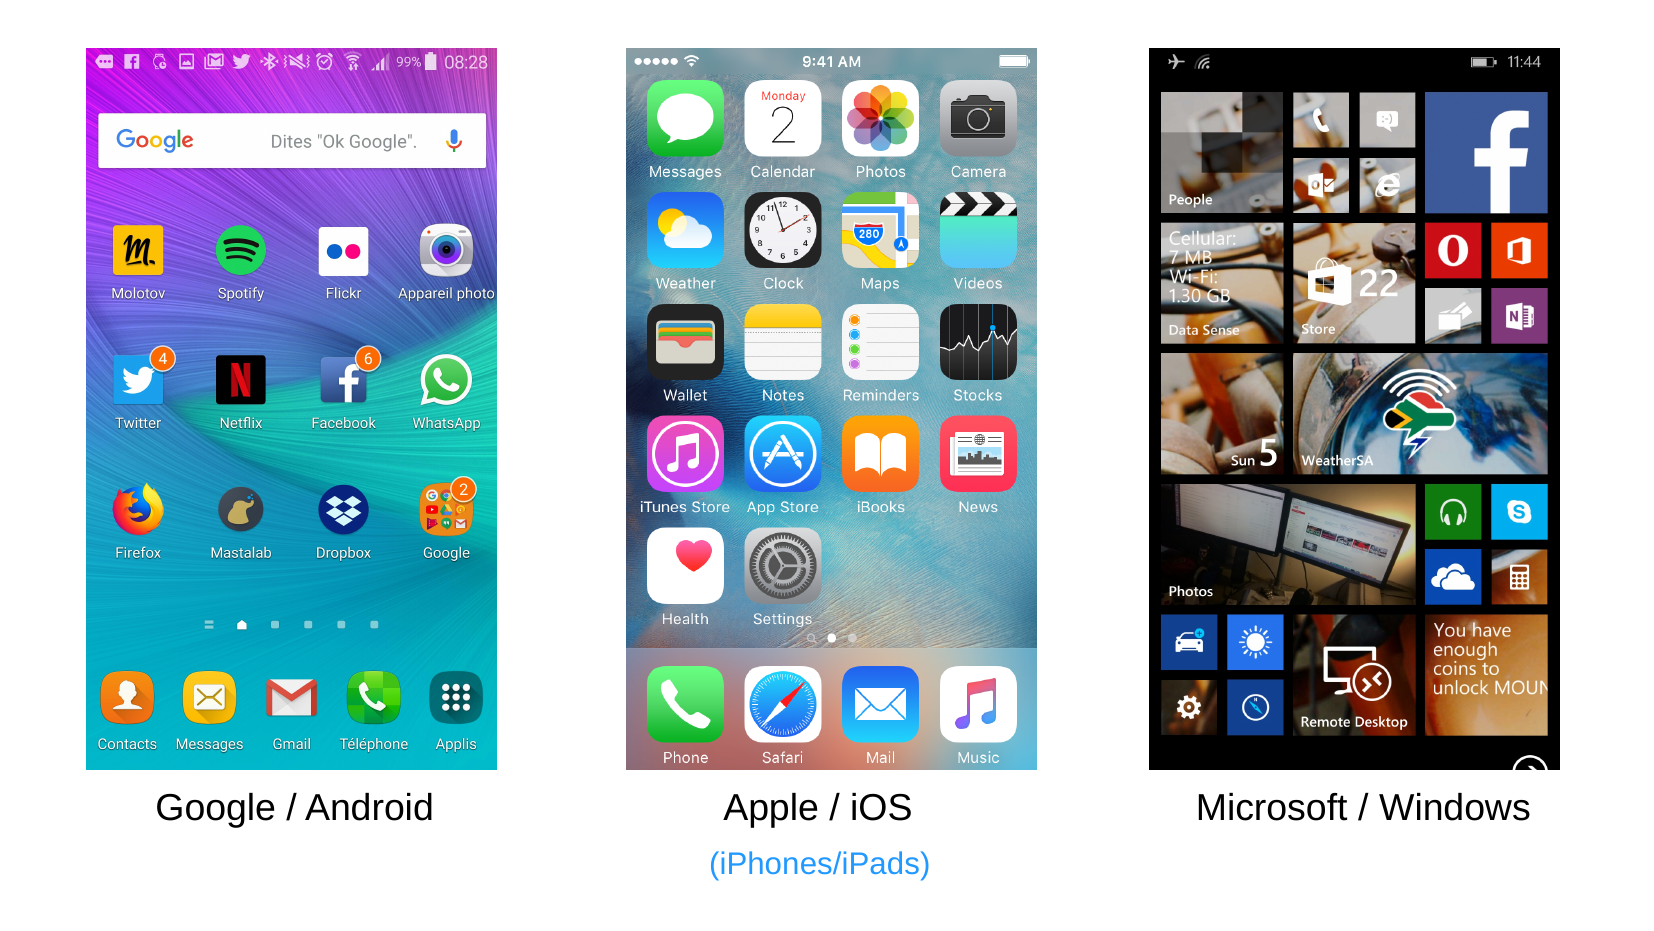

Google / Android
Apple / iOS
Microsoft / Windows
(iPhones/iPads)